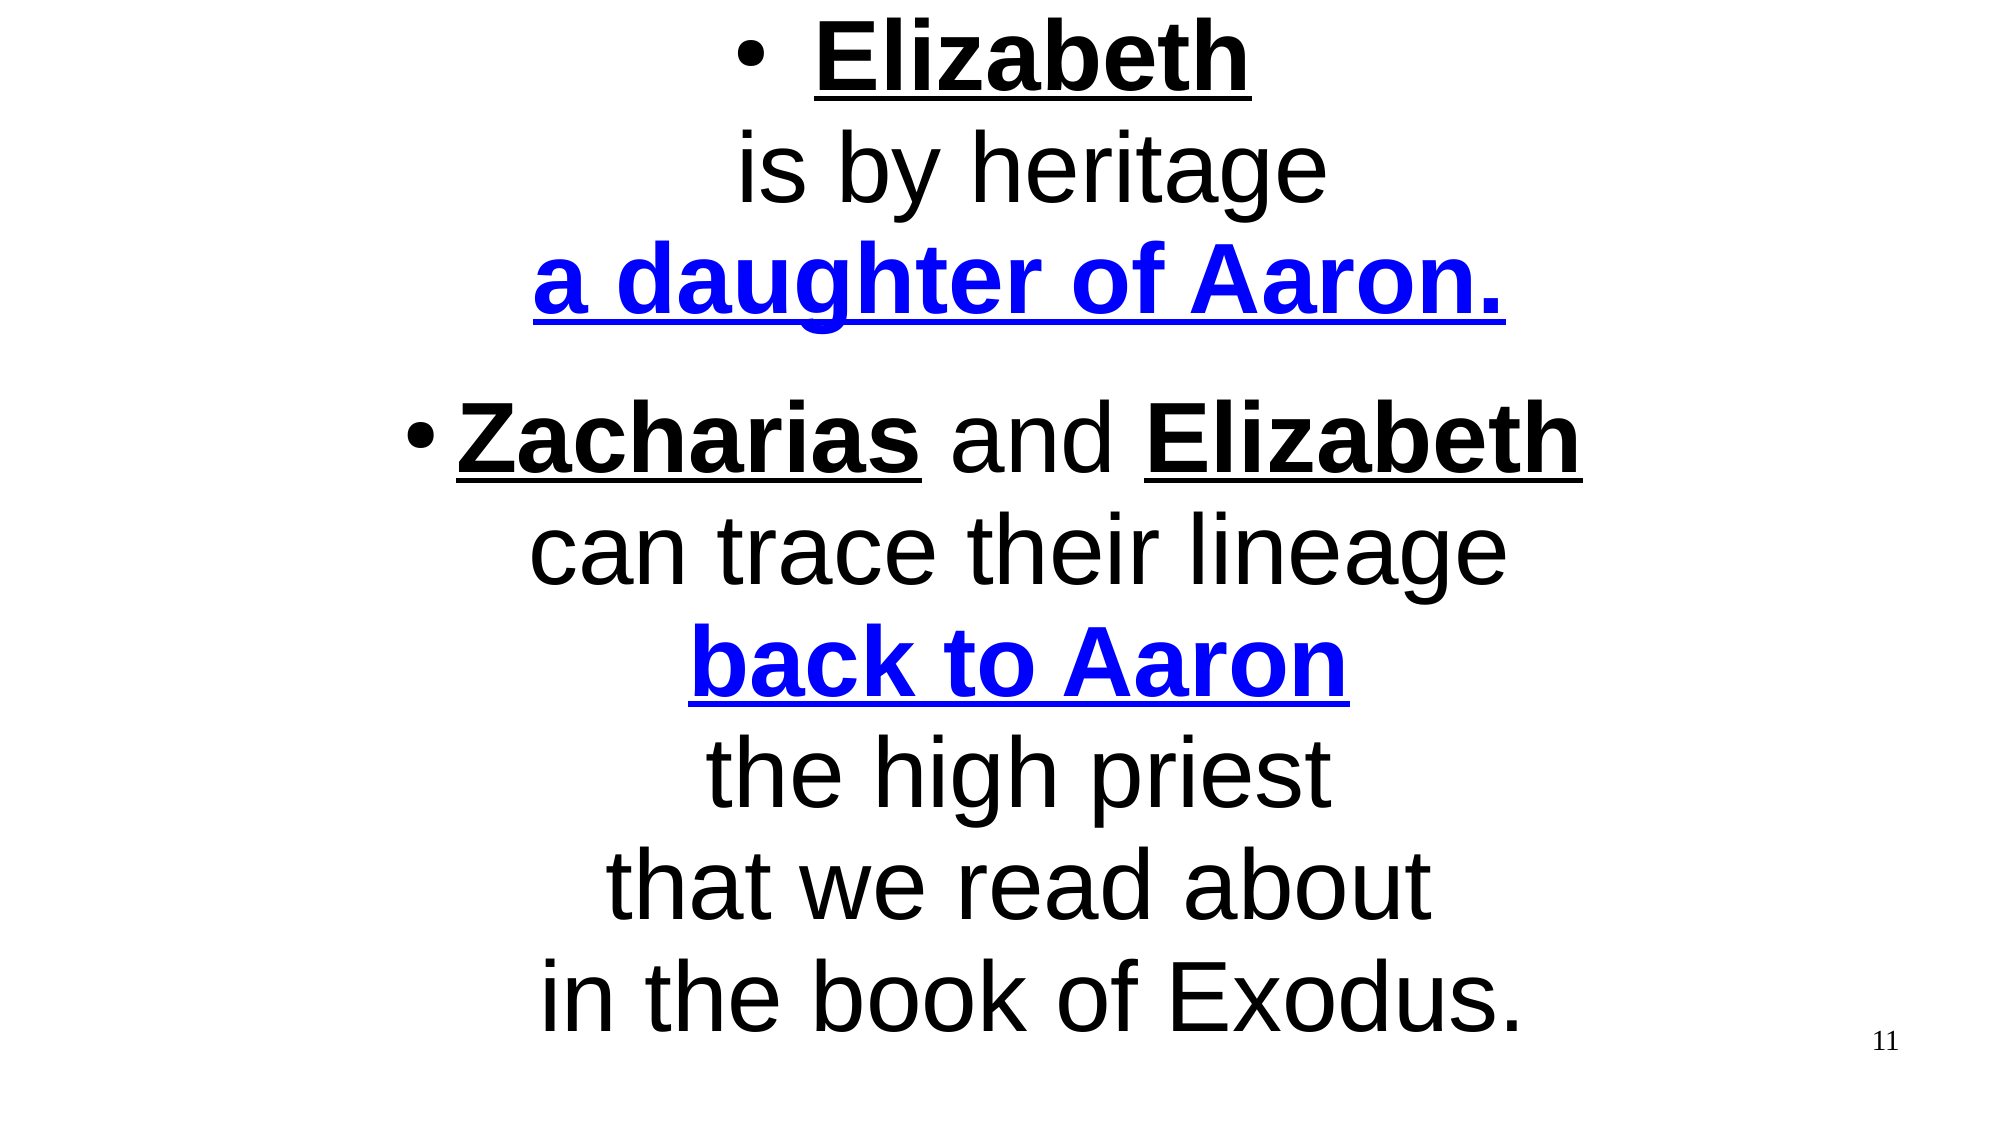

# Elizabeth is by heritage a daughter of Aaron.
Zacharias and Elizabeth
can trace their lineage
back to Aaron
the high priest
that we read about
in the book of Exodus.
11